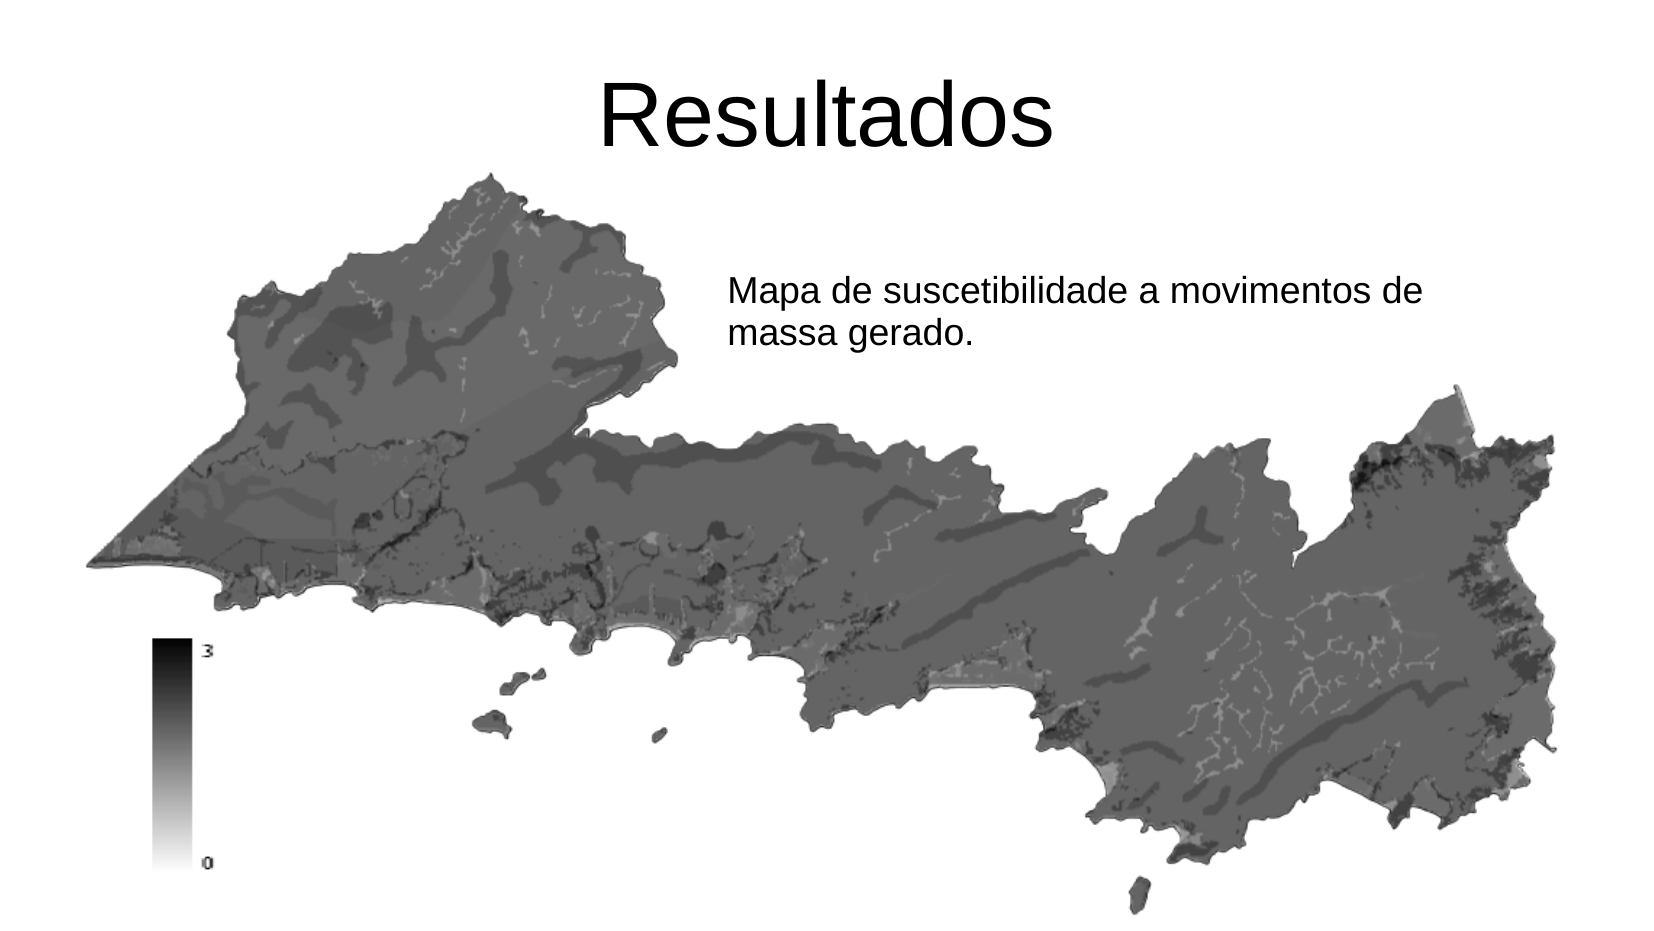

# Resultados
Mapa de suscetibilidade a movimentos de massa gerado.